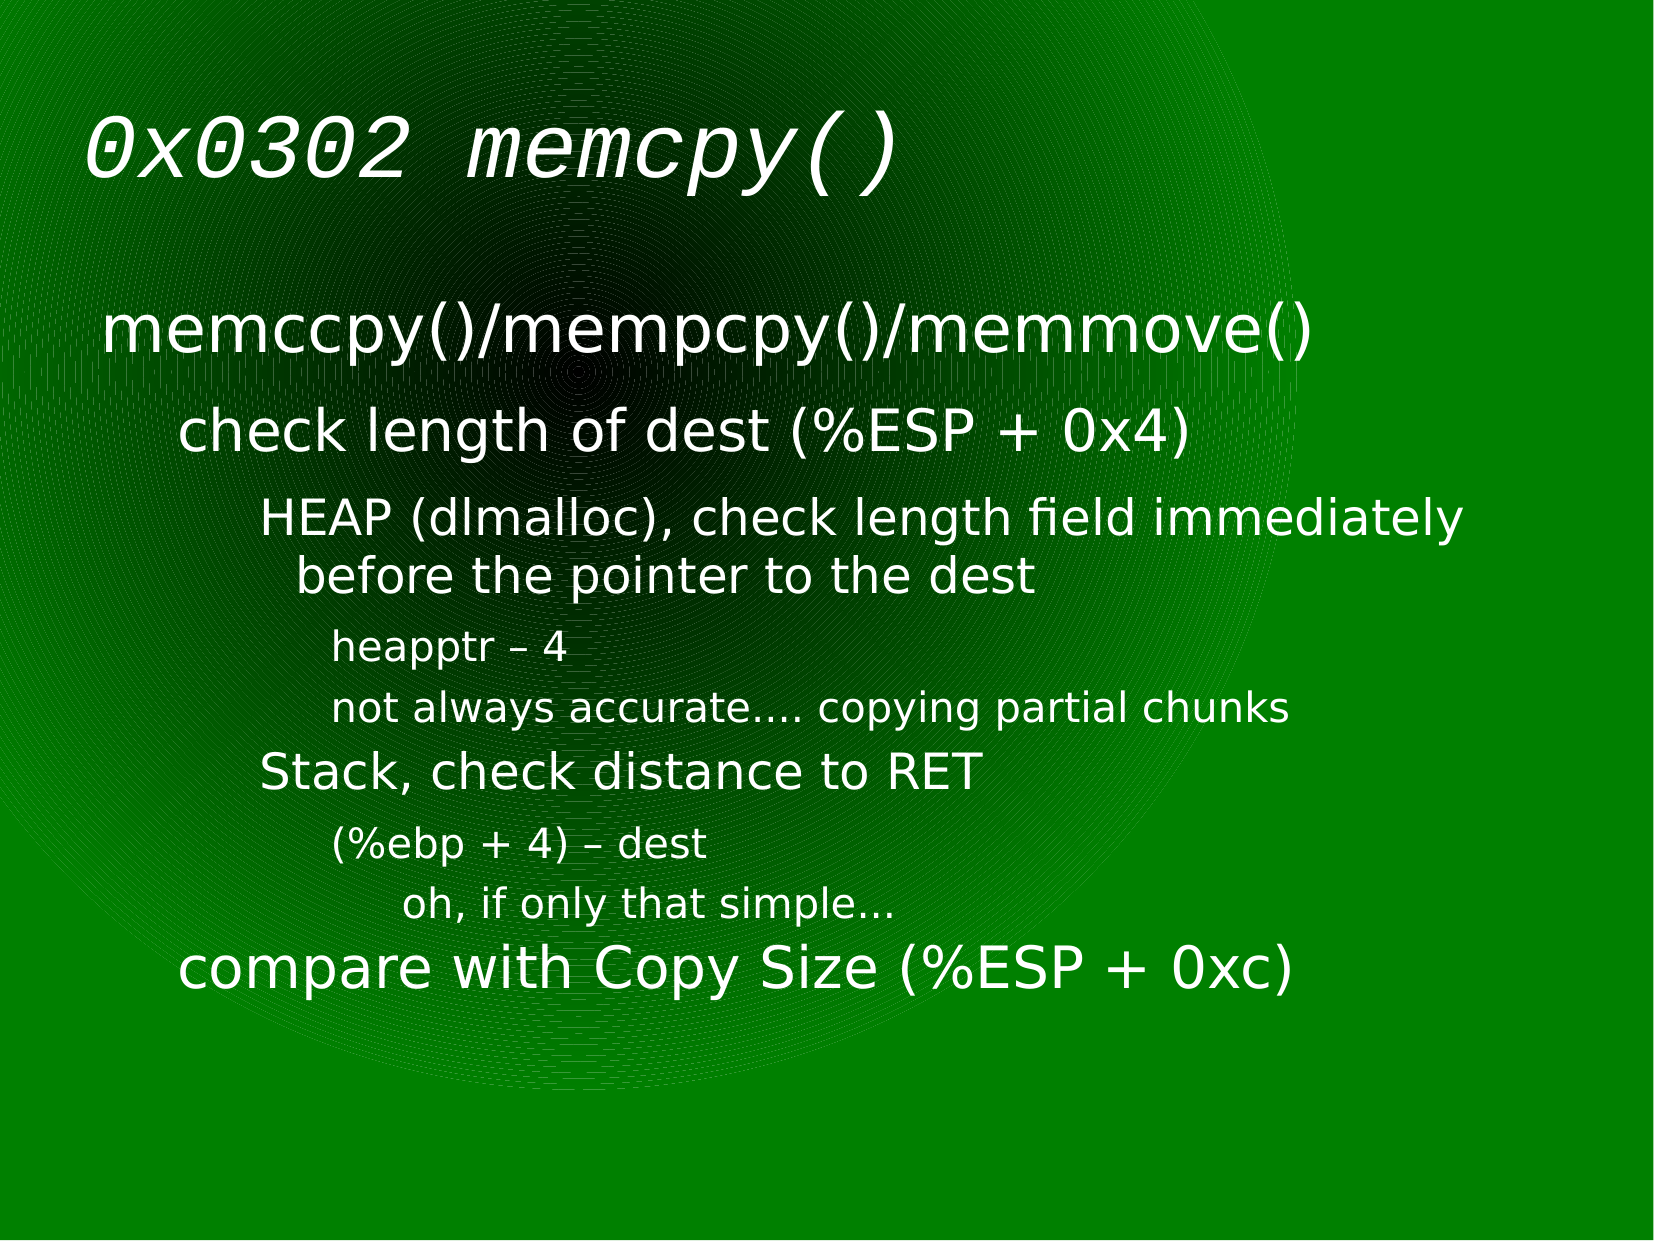

# 0x0302 memcpy()
memccpy()/mempcpy()/memmove()
check length of dest (%ESP + 0x4)
HEAP (dlmalloc), check length field immediately before the pointer to the dest
heapptr – 4
not always accurate.... copying partial chunks
Stack, check distance to RET
(%ebp + 4) – dest
oh, if only that simple...
compare with Copy Size (%ESP + 0xc)